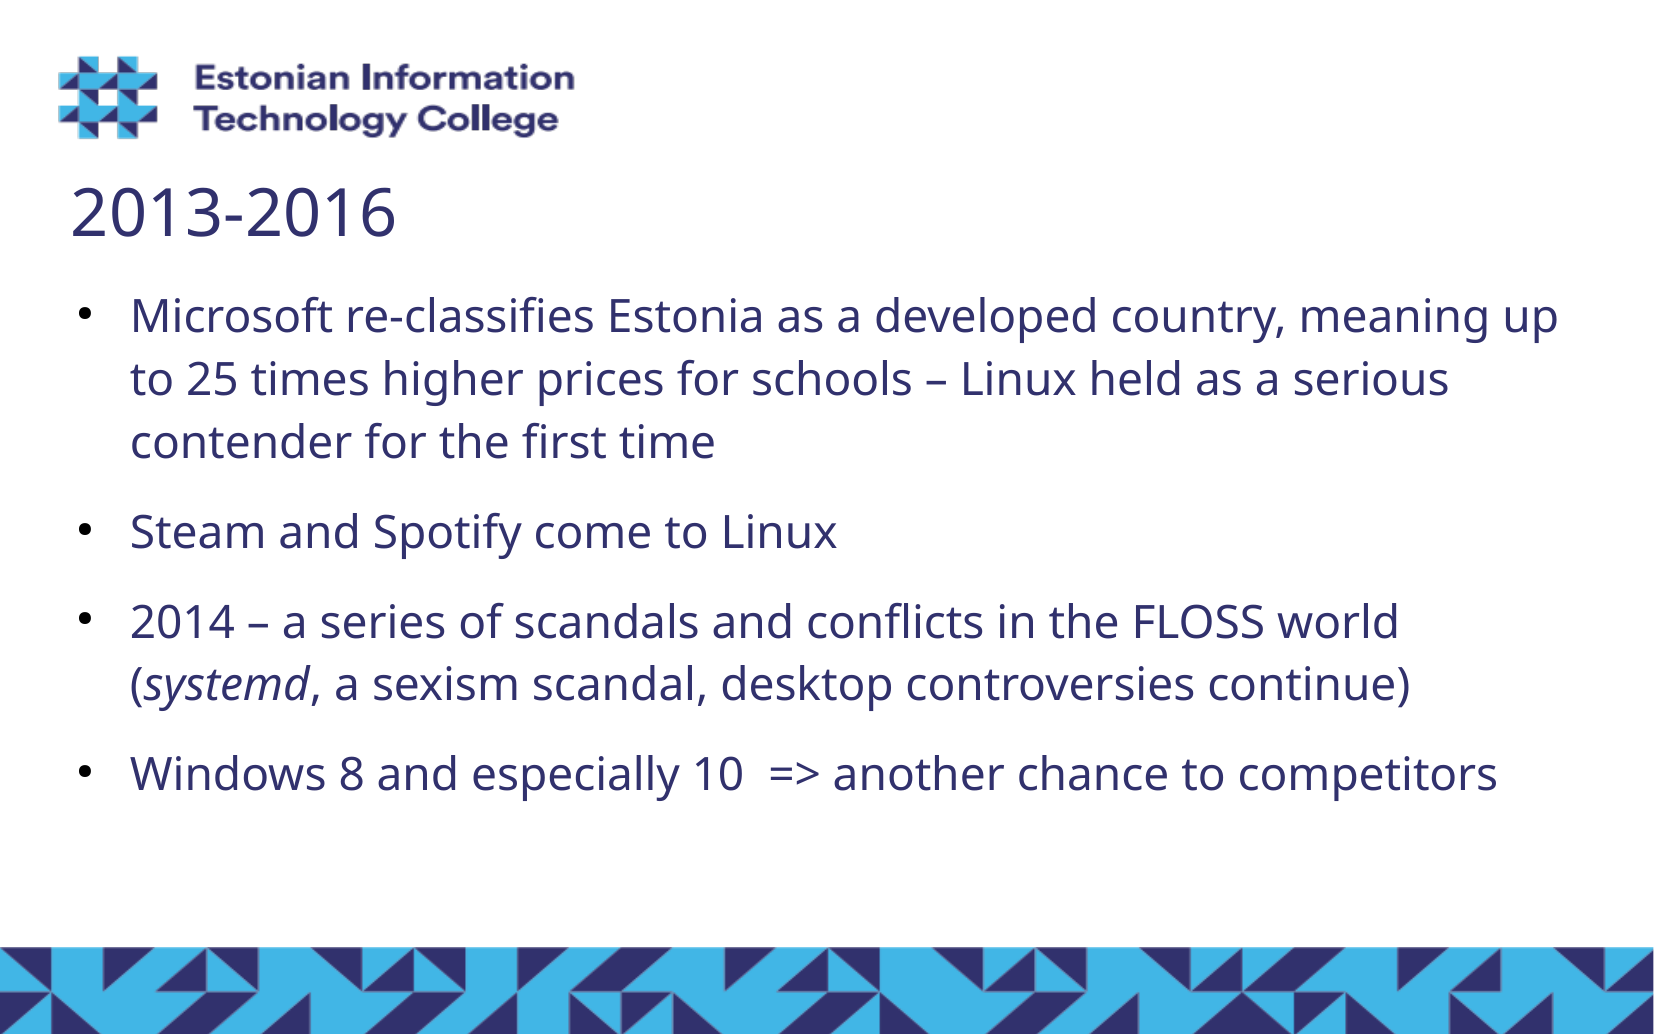

# 2013-2016
Microsoft re-classifies Estonia as a developed country, meaning up to 25 times higher prices for schools – Linux held as a serious contender for the first time
Steam and Spotify come to Linux
2014 – a series of scandals and conflicts in the FLOSS world (systemd, a sexism scandal, desktop controversies continue)
Windows 8 and especially 10 => another chance to competitors